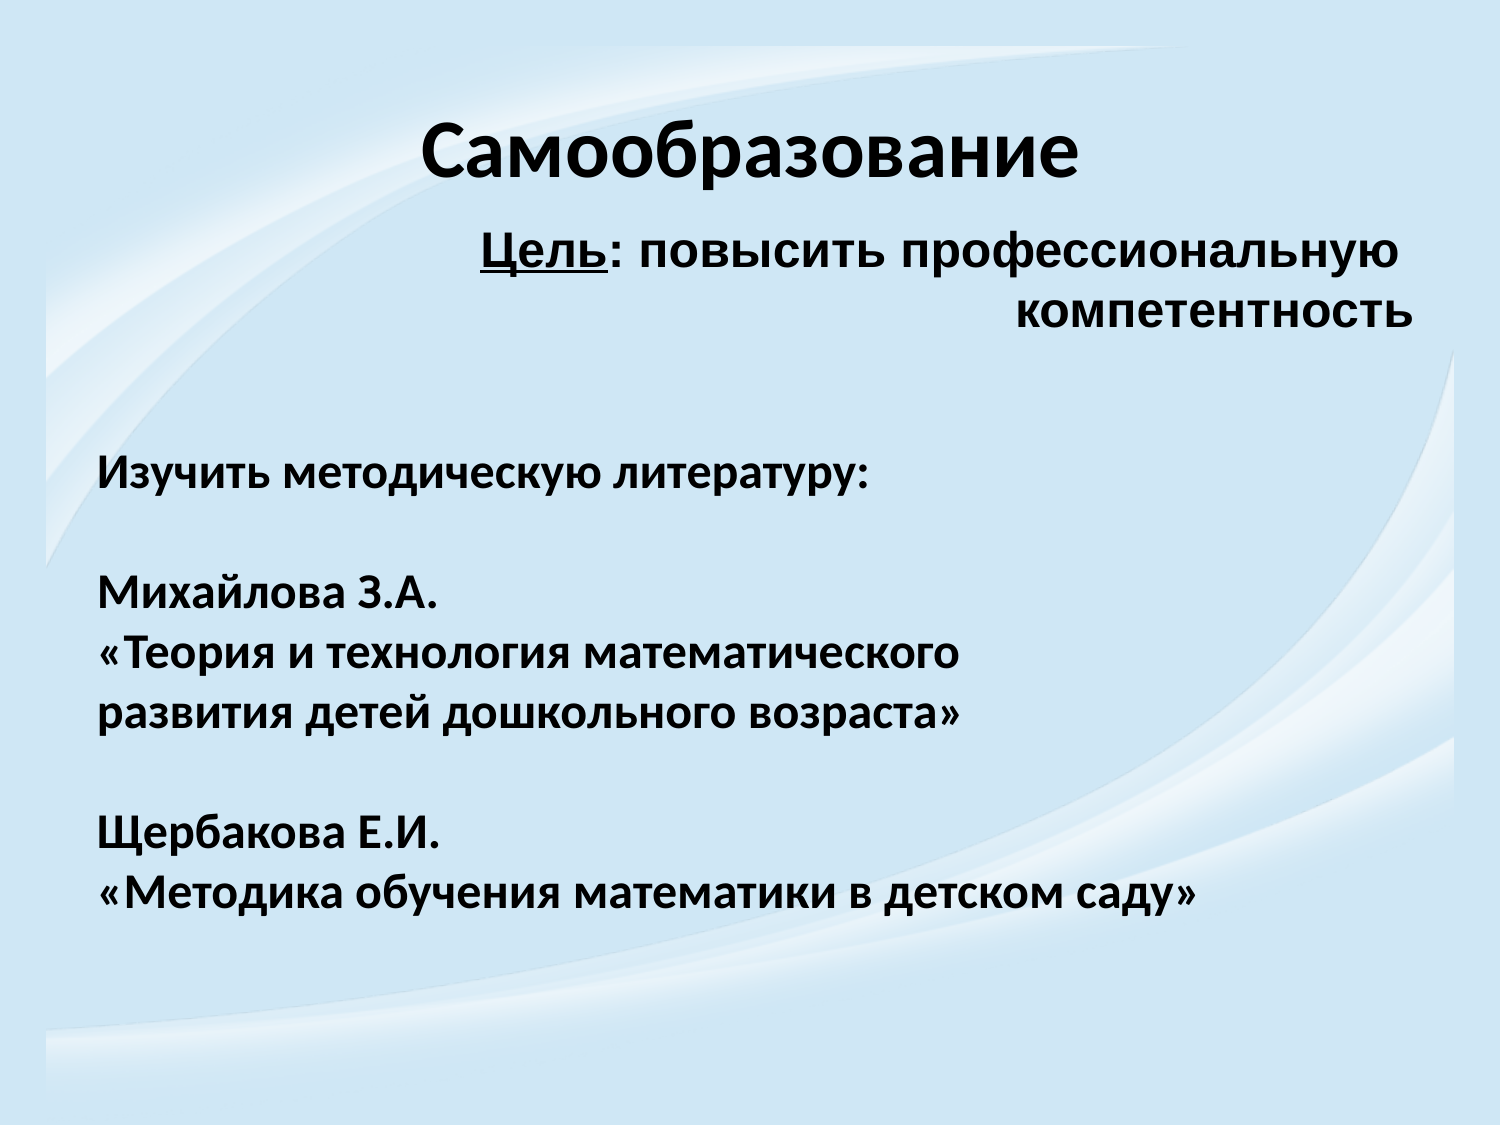

Самообразование
Цель: повысить профессиональную
компетентность
Изучить методическую литературу:
Михайлова З.А.
«Теория и технология математического
развития детей дошкольного возраста»
Щербакова Е.И.
«Методика обучения математики в детском саду»